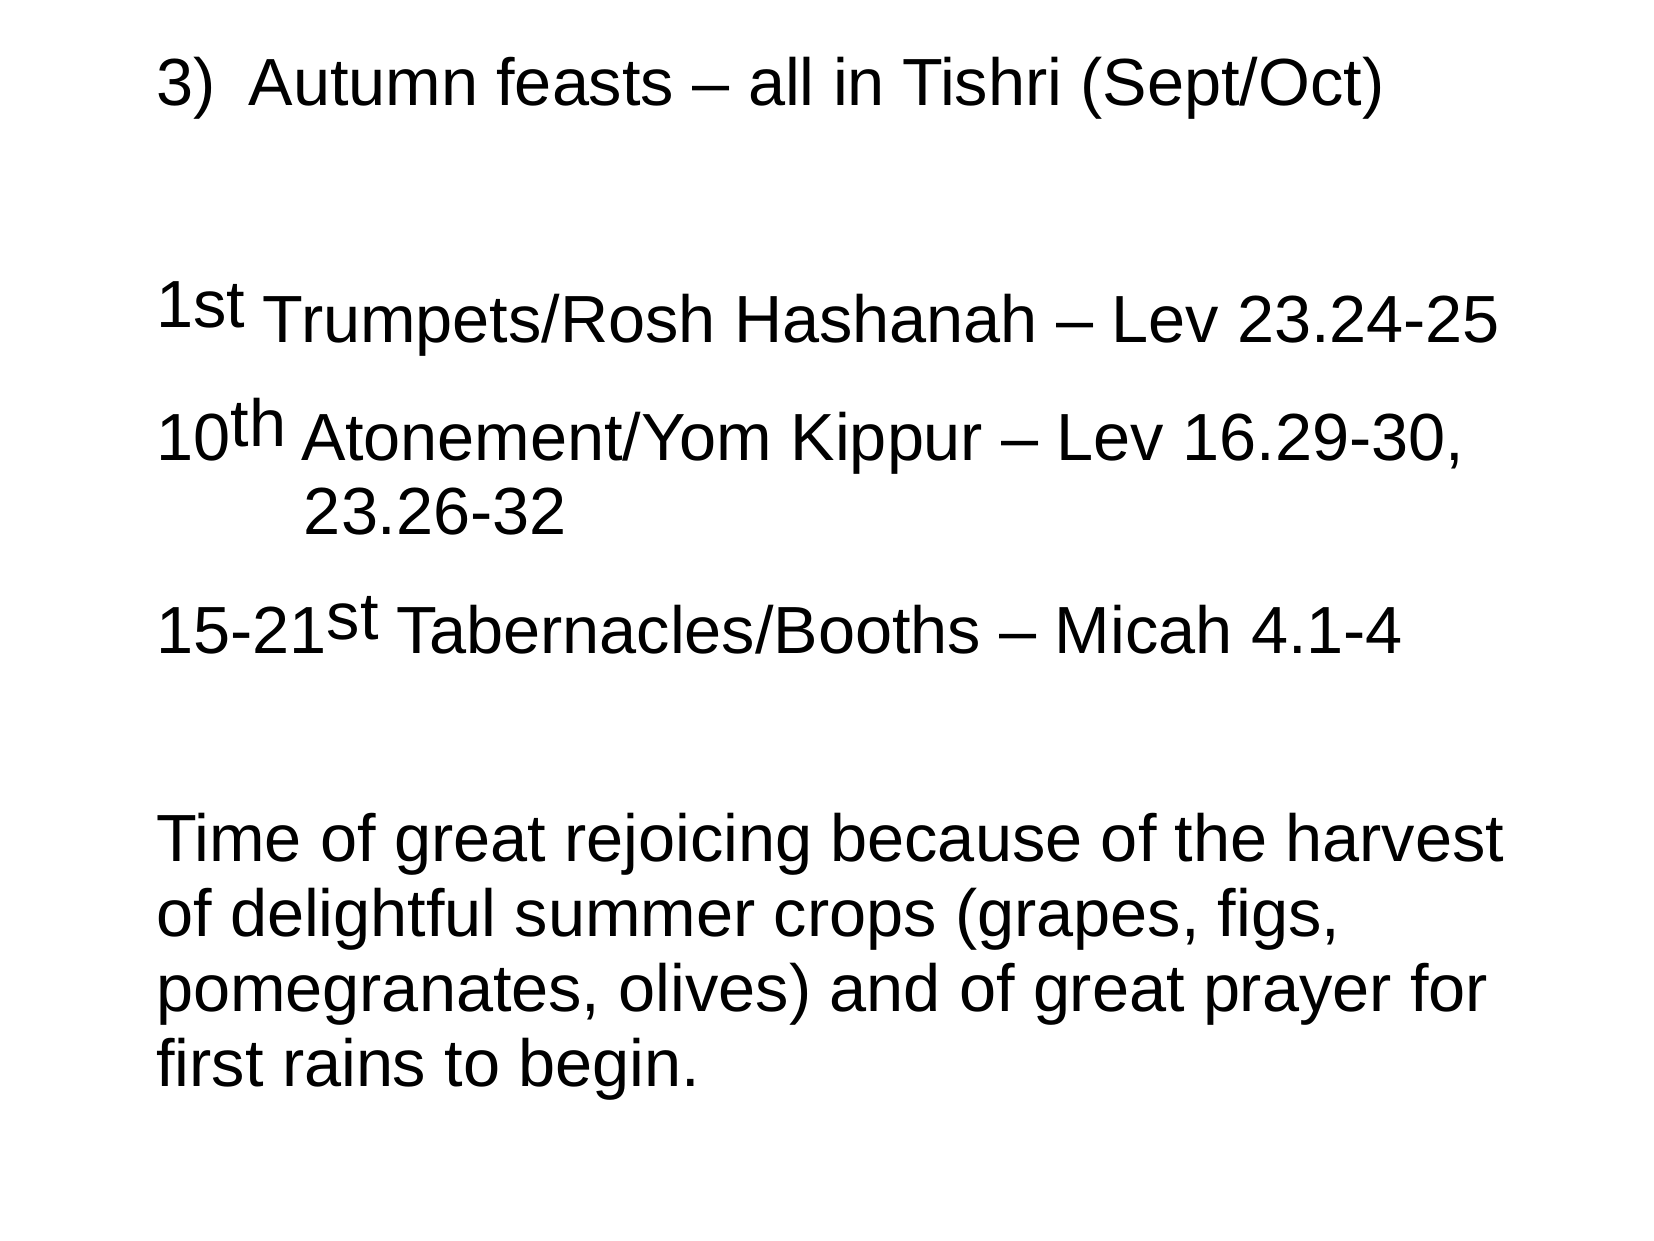

# 3) Autumn feasts – all in Tishri (Sept/Oct)
1st Trumpets/Rosh Hashanah – Lev 23.24-25
 10th Atonement/Yom Kippur – Lev 16.29-30, 23.26-32
 15-21st Tabernacles/Booths – Micah 4.1-4
Time of great rejoicing because of the harvest of delightful summer crops (grapes, figs, pomegranates, olives) and of great prayer for first rains to begin.